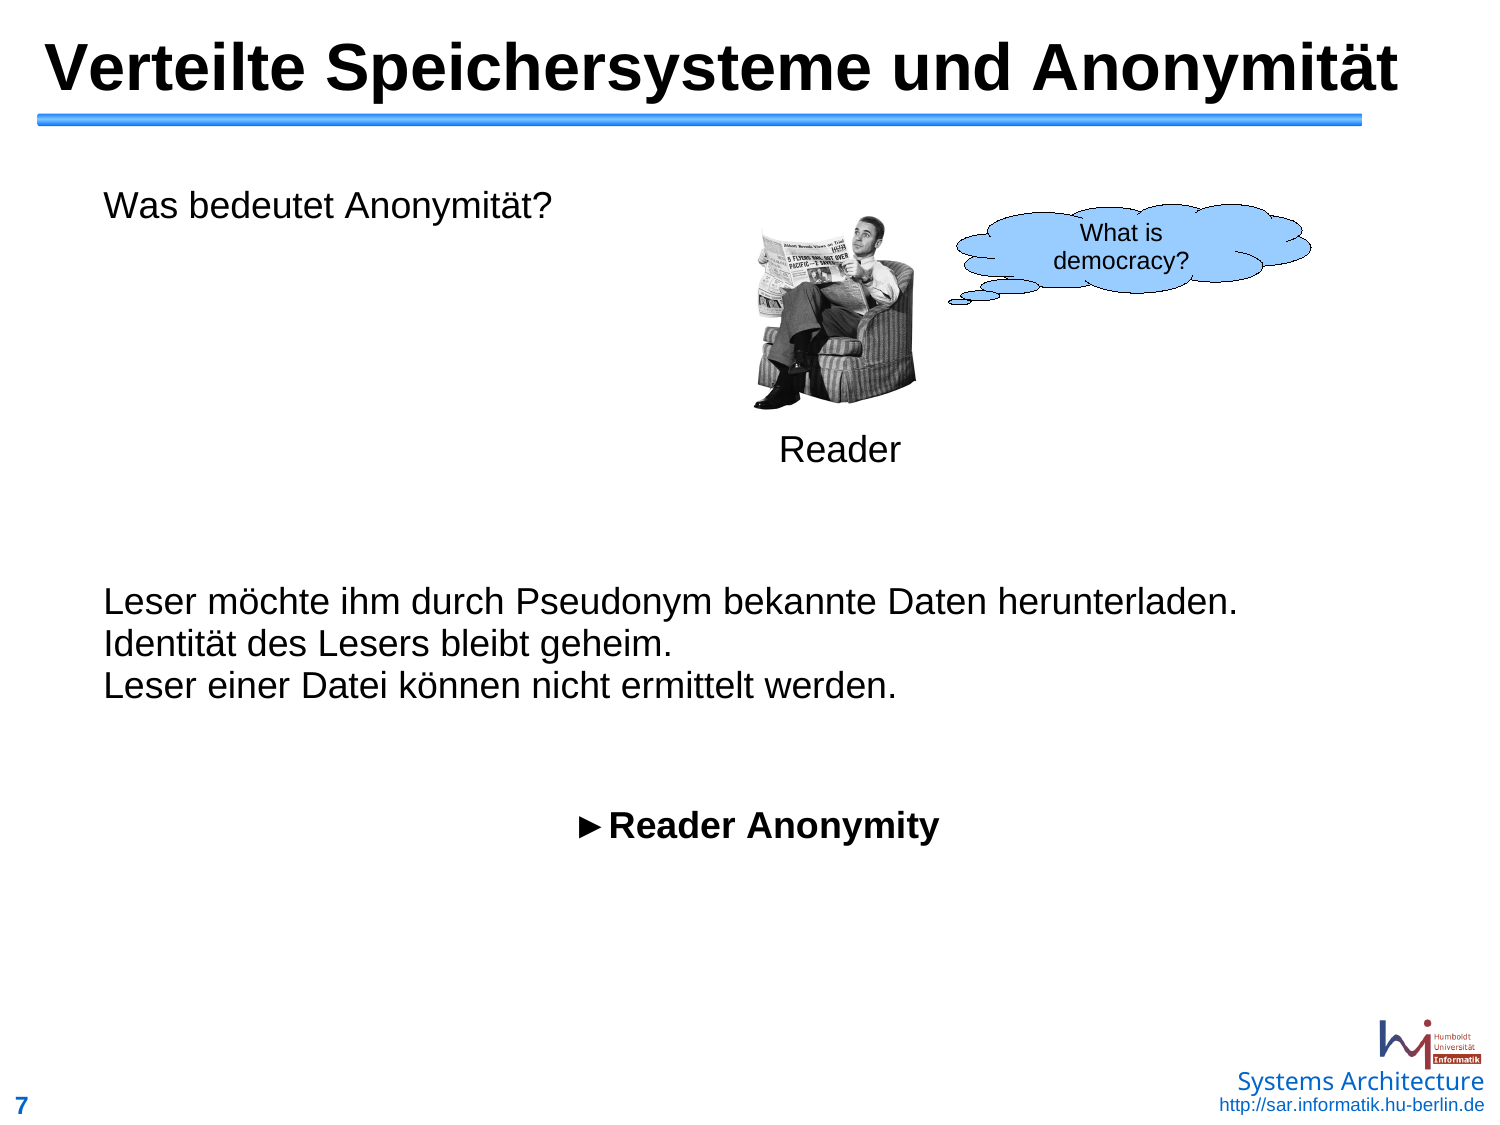

# Verteilte Speichersysteme und Anonymität
Was bedeutet Anonymität?
What is democracy?
Reader
Leser möchte ihm durch Pseudonym bekannte Daten herunterladen.
Identität des Lesers bleibt geheim.
Leser einer Datei können nicht ermittelt werden.
►Reader Anonymity